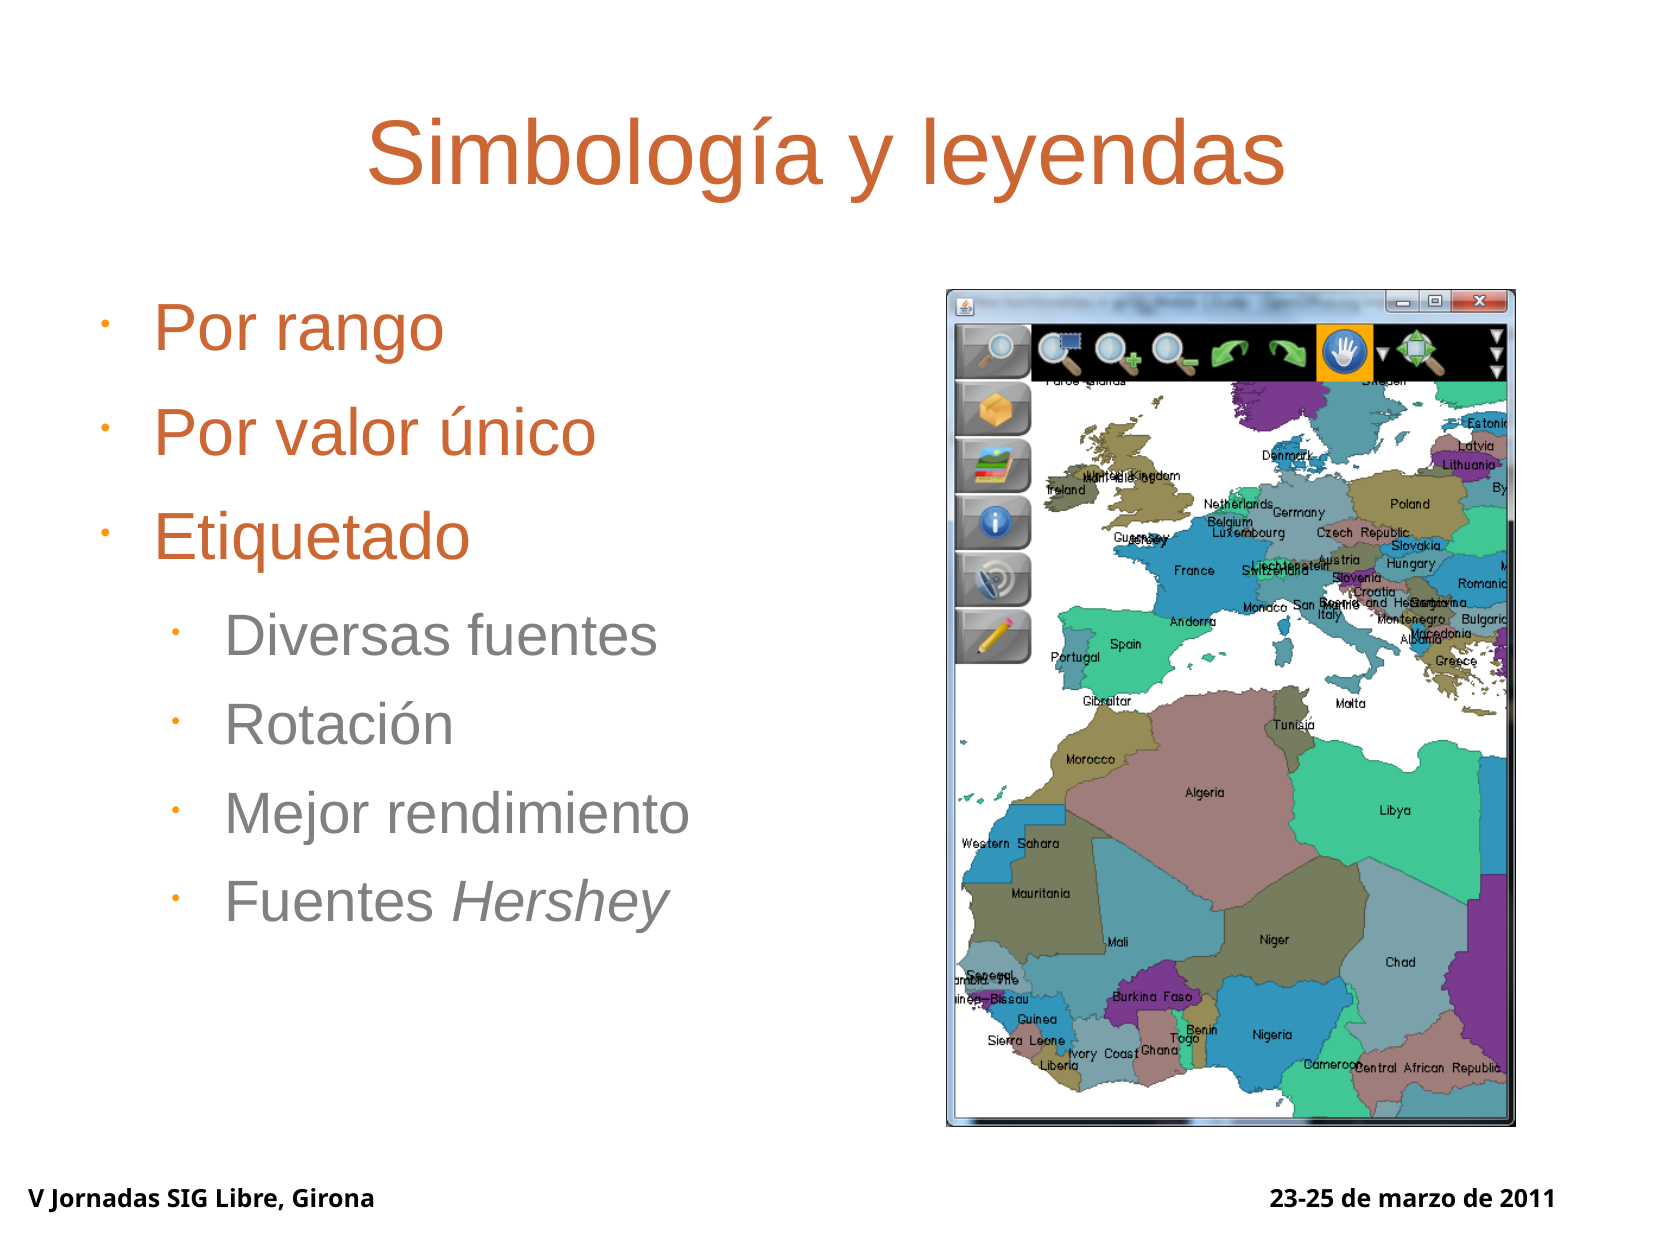

# Simbología y leyendas
Por rango
Por valor único
Etiquetado
Diversas fuentes
Rotación
Mejor rendimiento
Fuentes Hershey